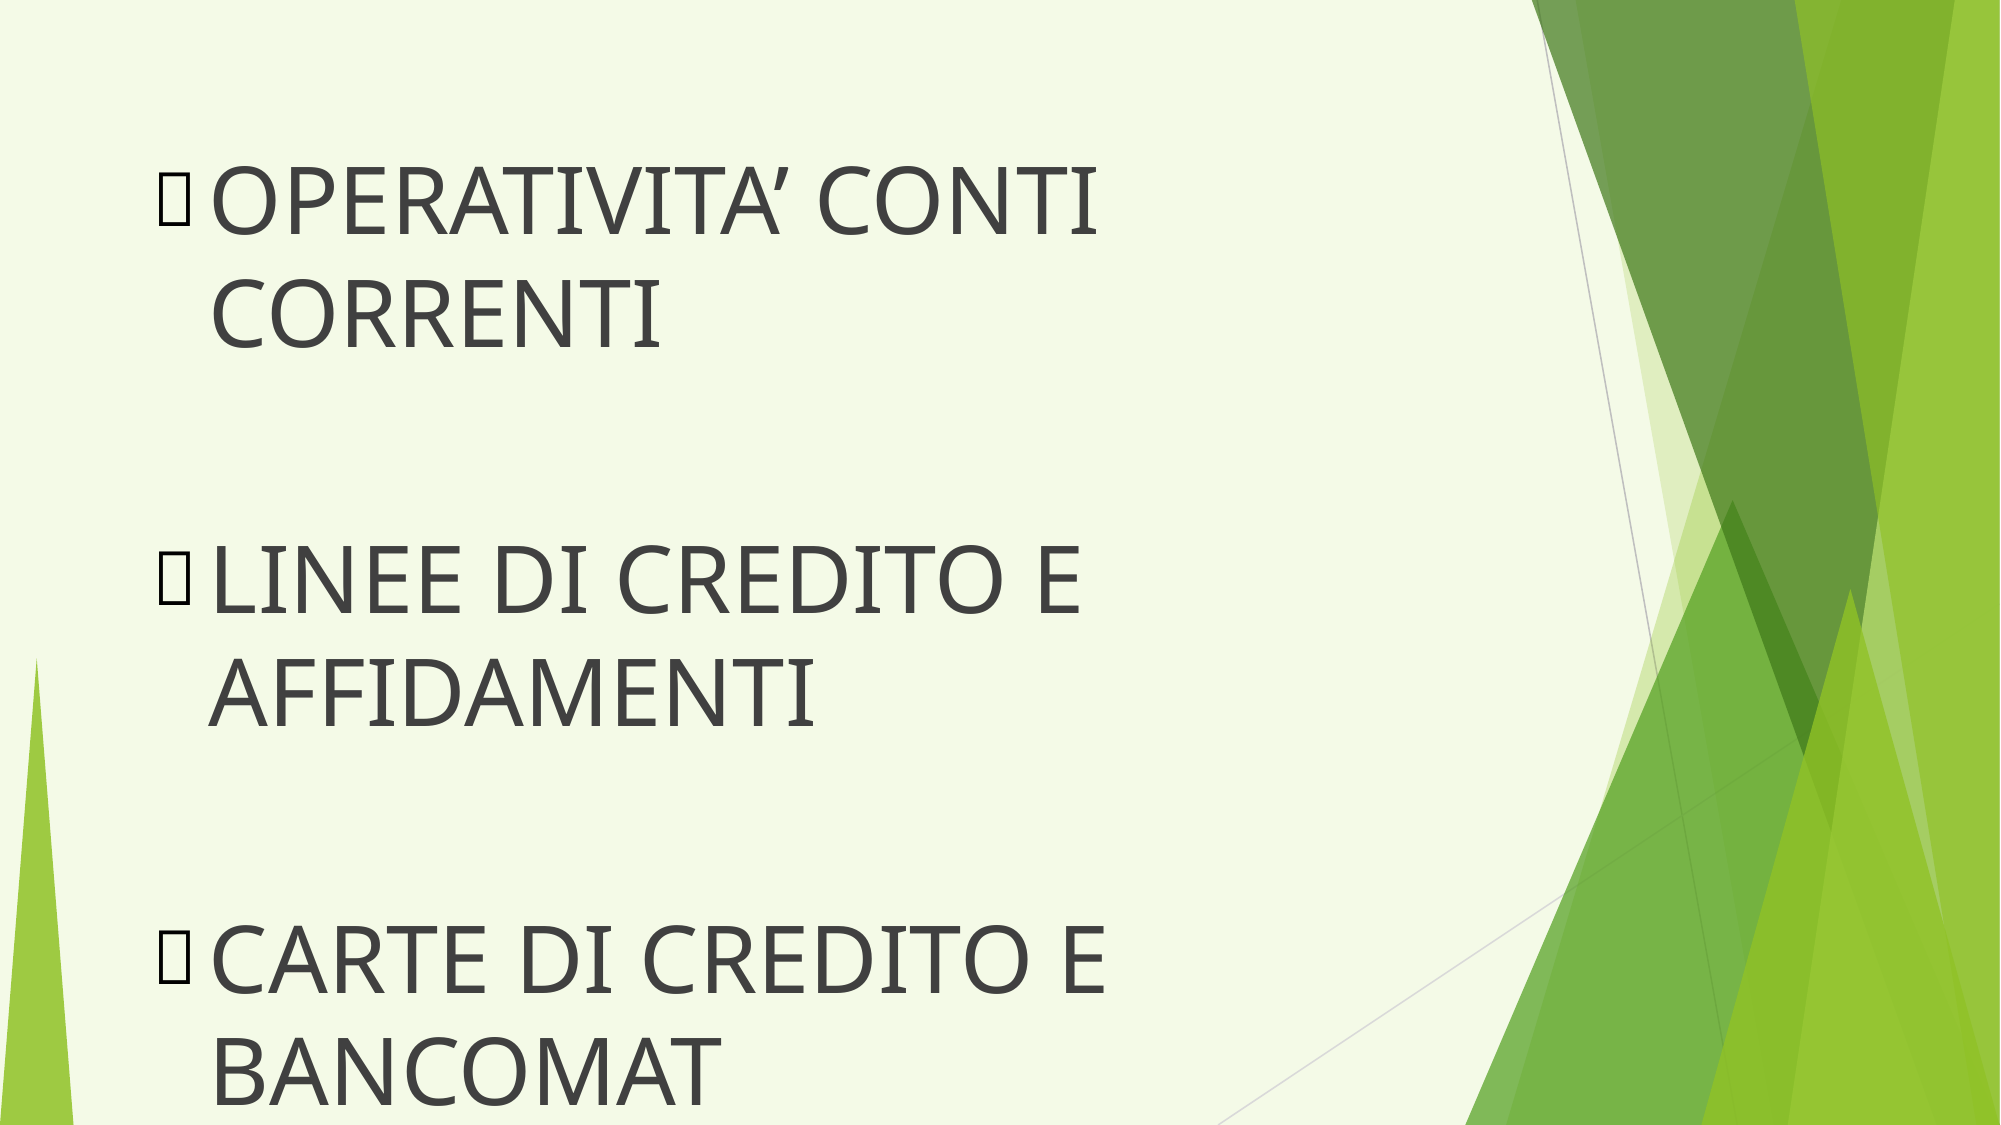

# OPERATIVITA’ CONTI CORRENTI
LINEE DI CREDITO E AFFIDAMENTI
CARTE DI CREDITO E BANCOMAT
BONIFICI
ORDINI DI ADDEBITO RICORRENTI
APP